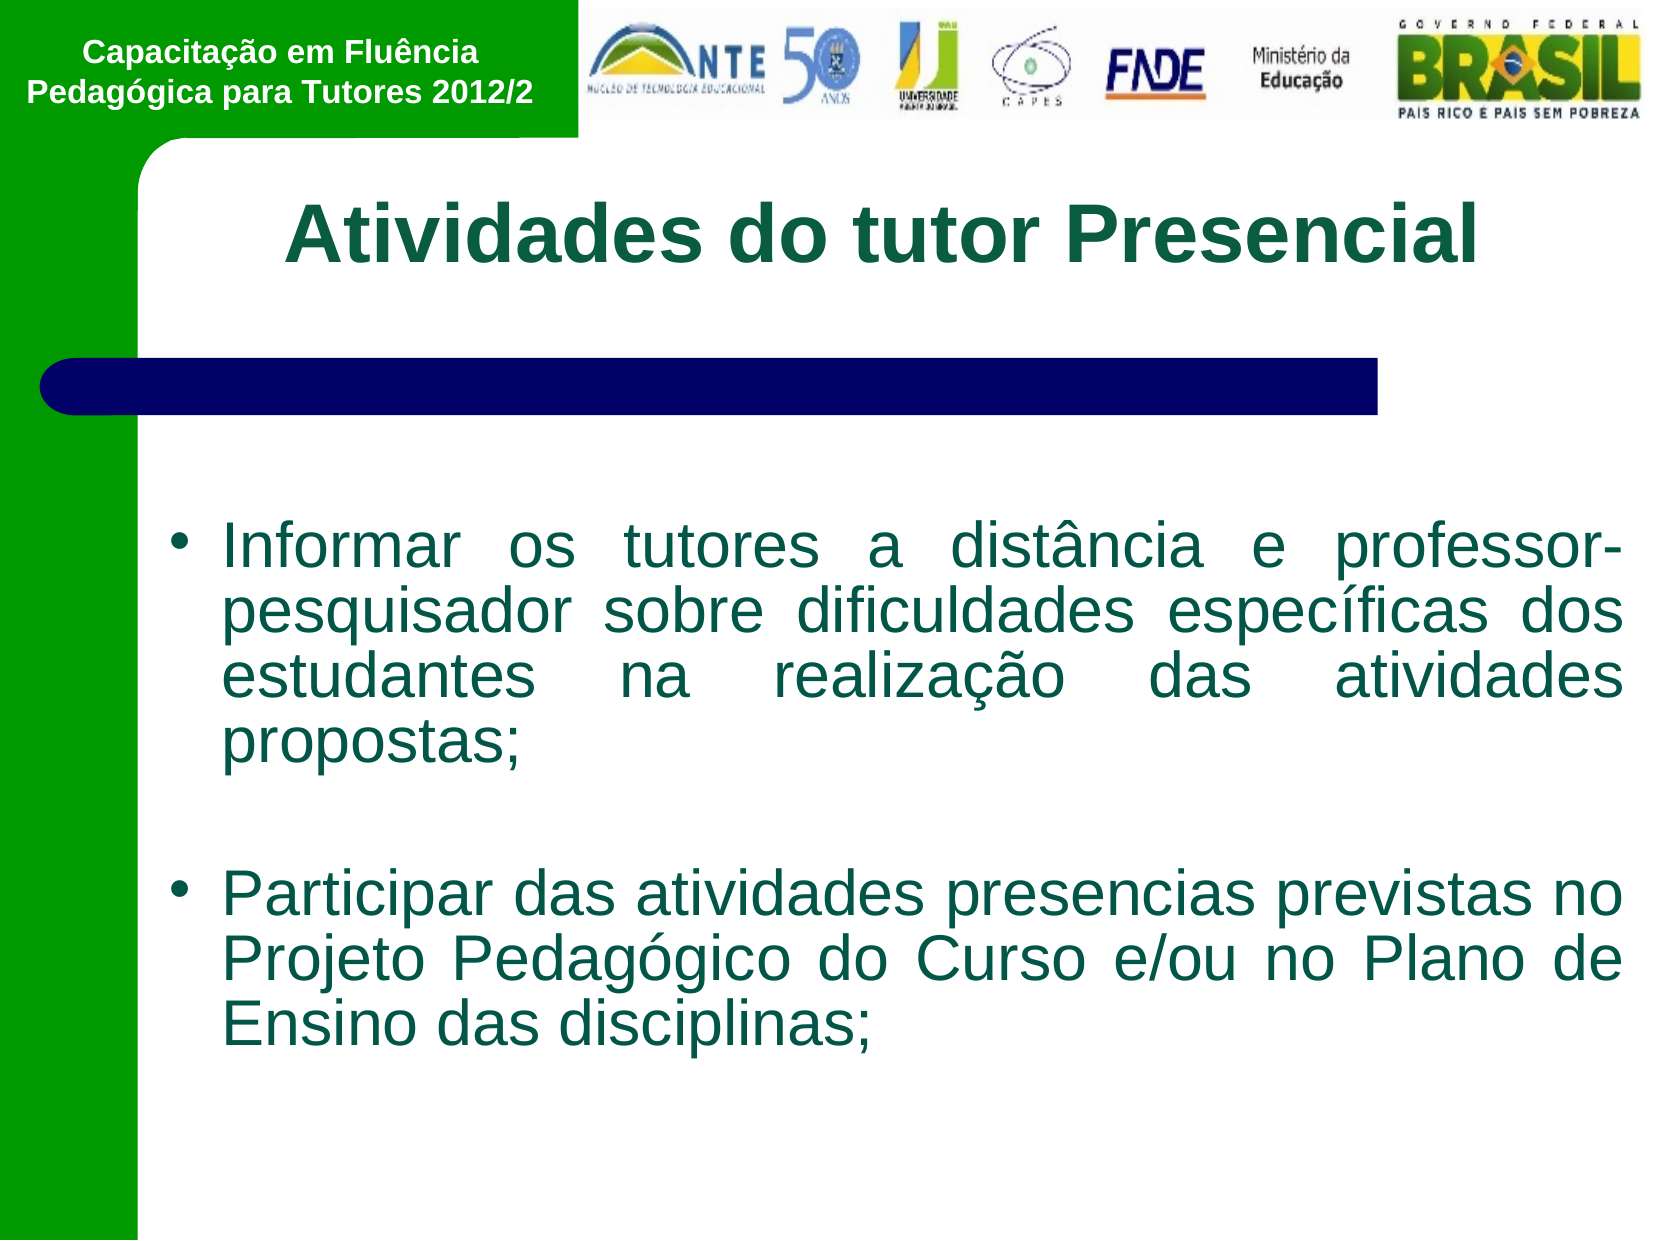

# Atividades do tutor Presencial
Informar os tutores a distância e professor-pesquisador sobre dificuldades específicas dos estudantes na realização das atividades propostas;
Participar das atividades presencias previstas no Projeto Pedagógico do Curso e/ou no Plano de Ensino das disciplinas;